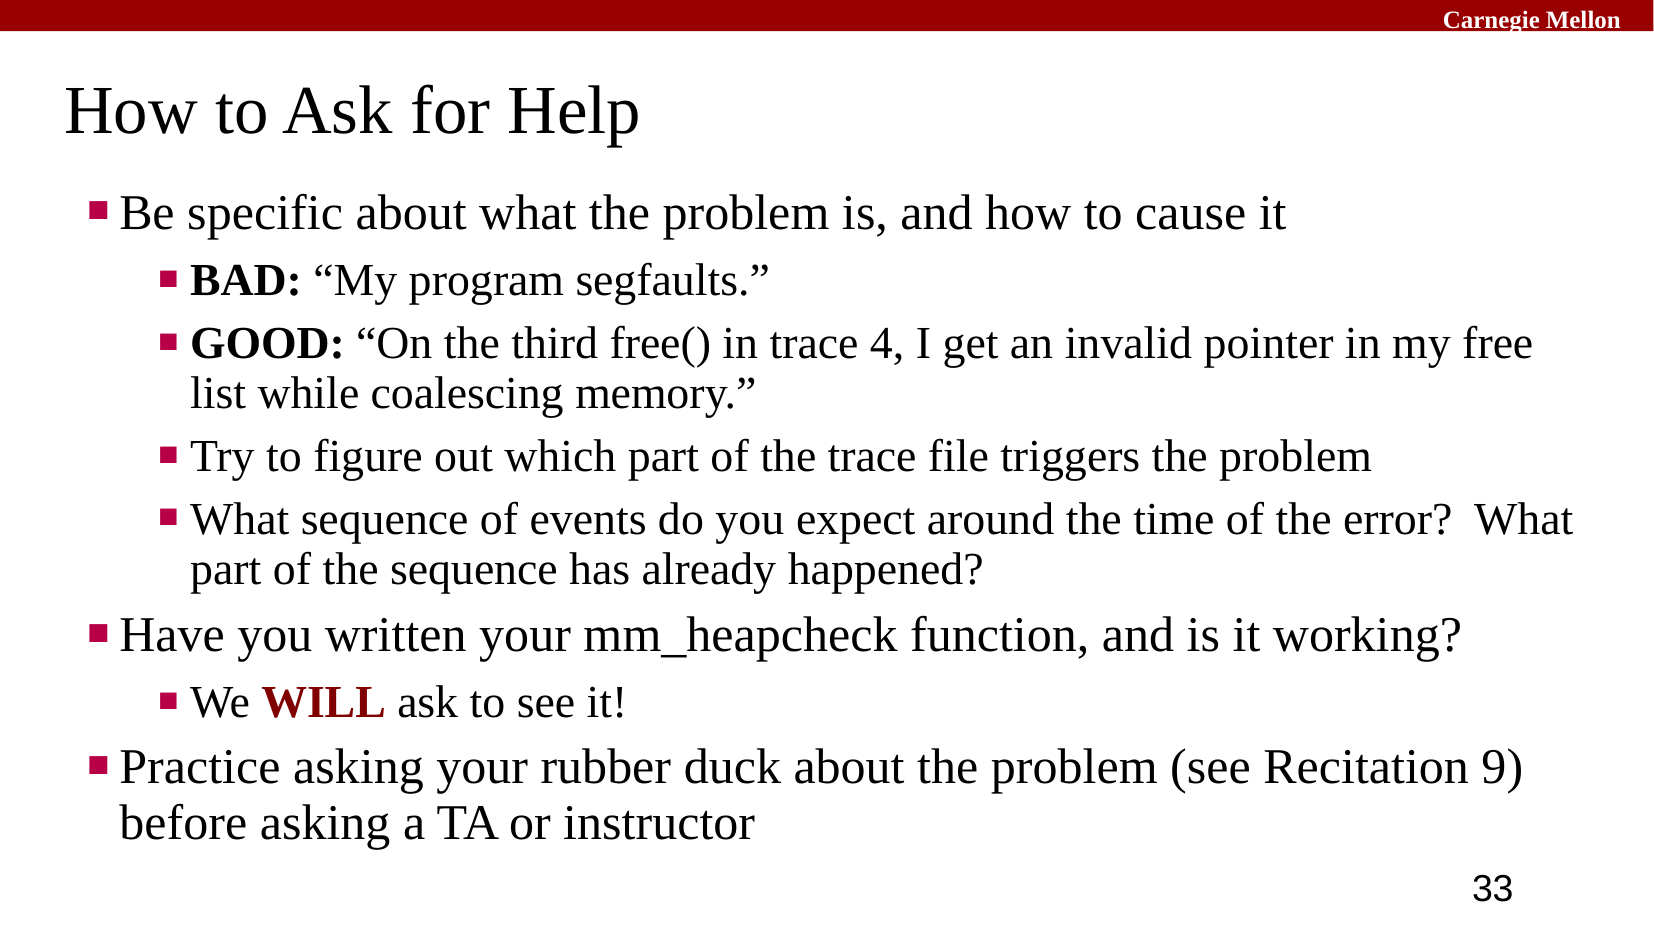

# How to Ask for Help
Be specific about what the problem is, and how to cause it
BAD: “My program segfaults.”
GOOD: “On the third free() in trace 4, I get an invalid pointer in my free list while coalescing memory.”
Try to figure out which part of the trace file triggers the problem
What sequence of events do you expect around the time of the error? What part of the sequence has already happened?
Have you written your mm_heapcheck function, and is it working?
We WILL ask to see it!
Practice asking your rubber duck about the problem (see Recitation 9) before asking a TA or instructor